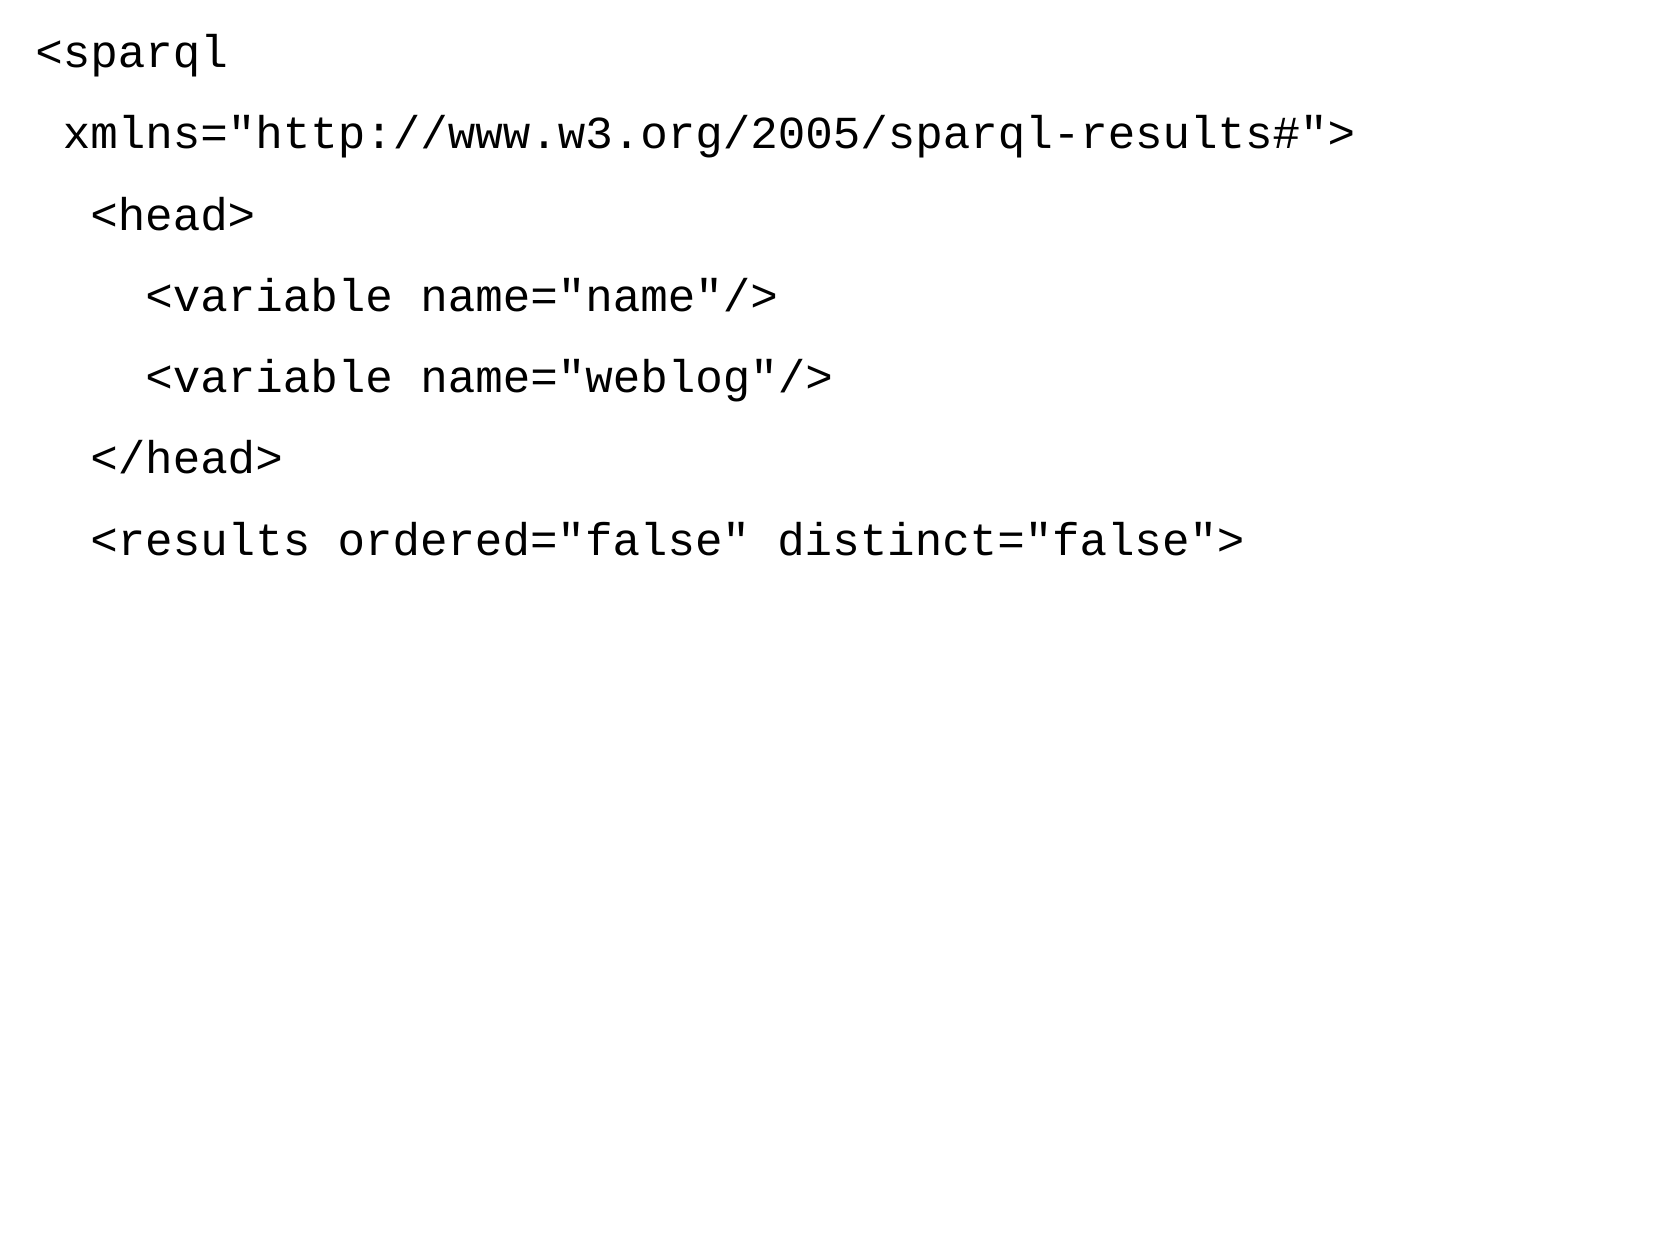

# The SPARQL Results Format
<sparql
 xmlns="http://www.w3.org/2005/sparql-results#">
 <head>
 <variable name="name"/>
 <variable name="weblog"/>
 </head>
 <results ordered="false" distinct="false">